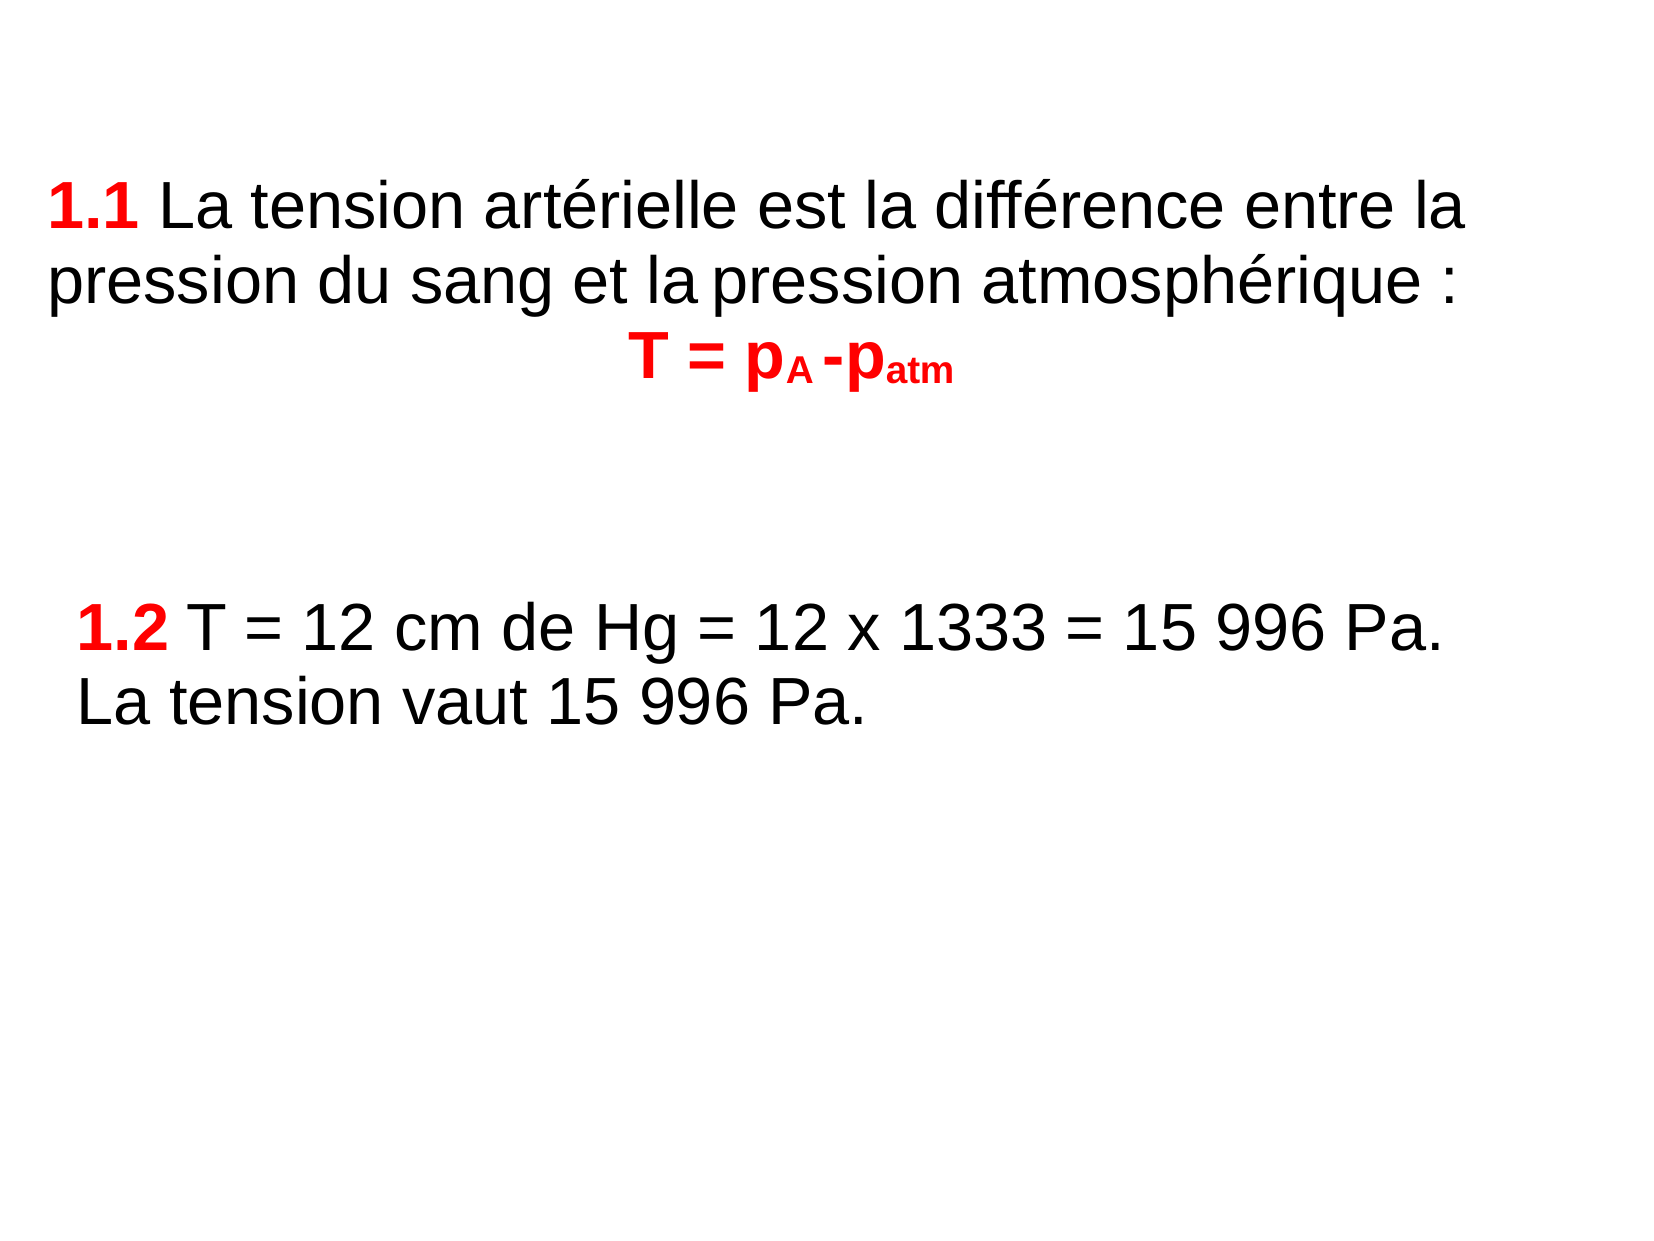

# 1.1 La tension artérielle est la différence entre la pression du sang et la	pression atmosphérique :
T = pA -patm
1.2 T = 12 cm de Hg = 12 x 1333 = 15 996 Pa.
La tension vaut 15 996 Pa.